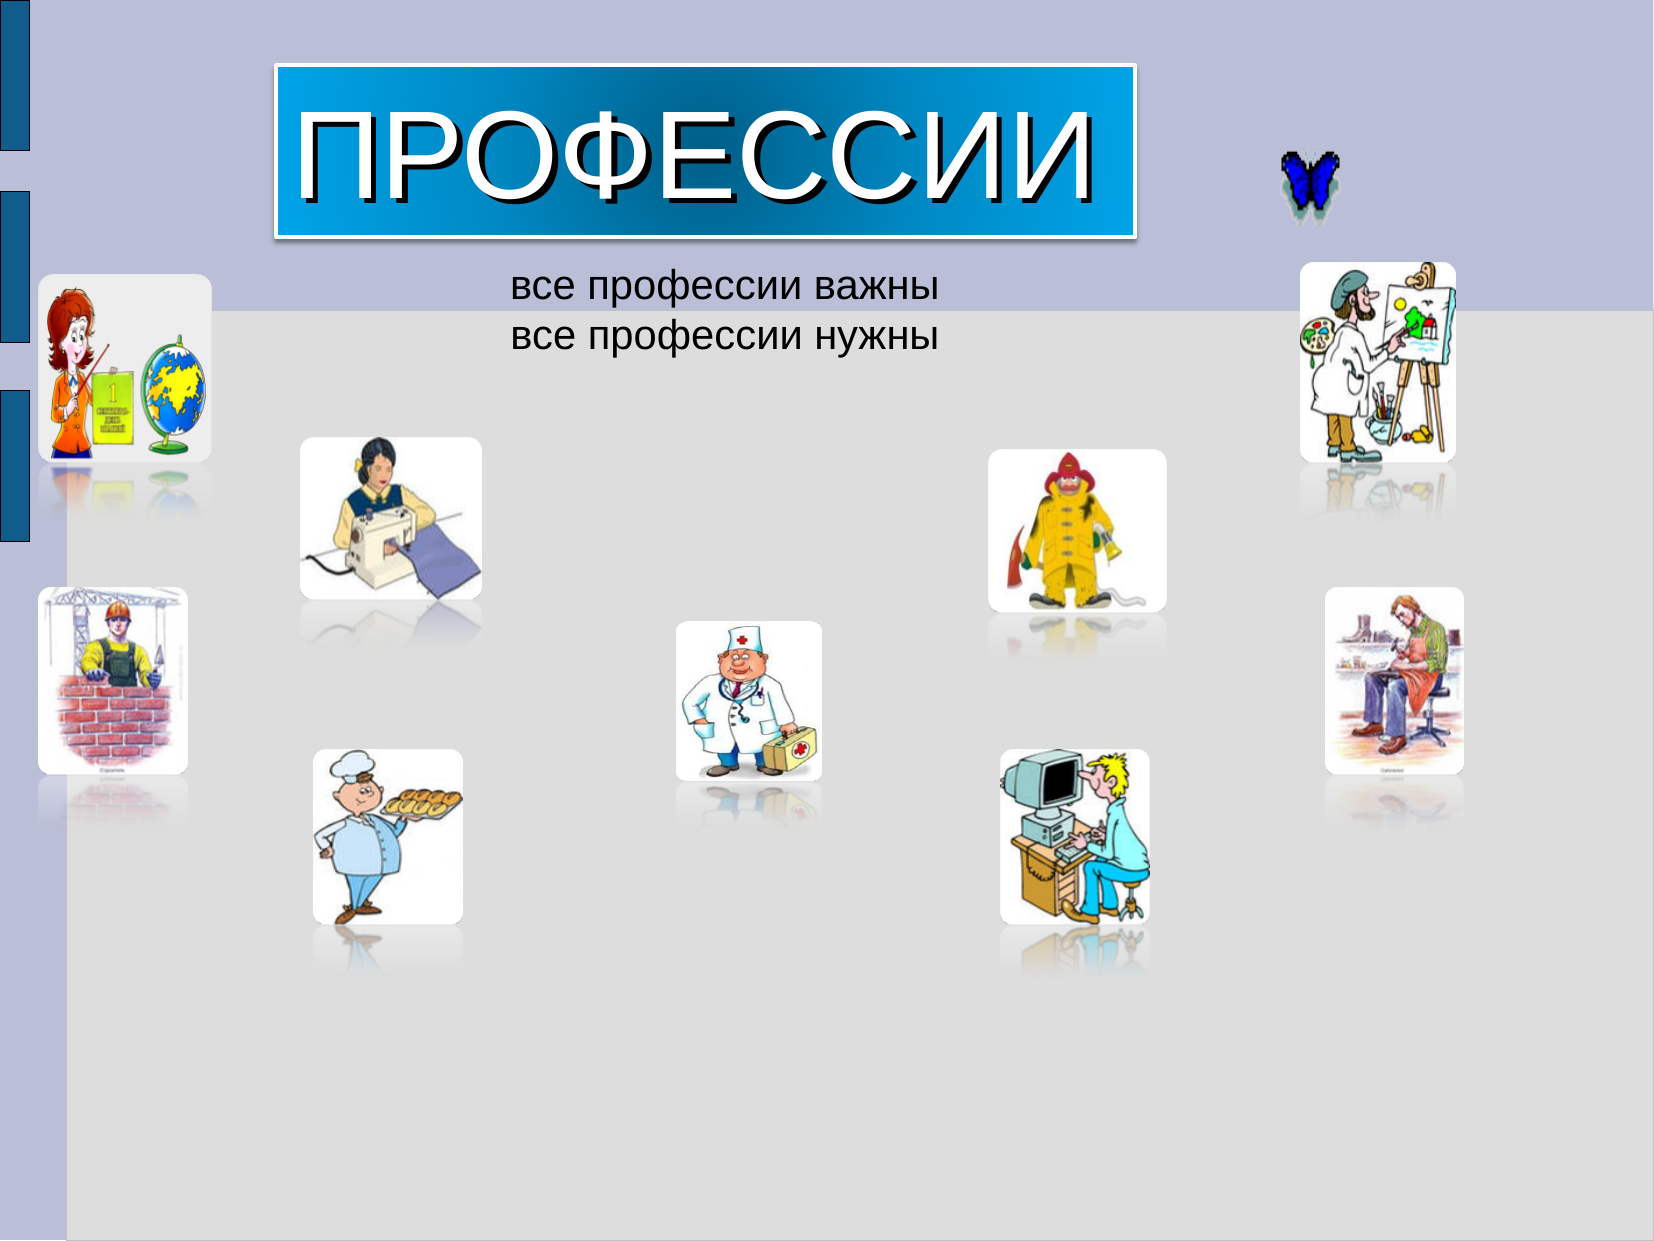

ПРОФЕССИИ
все профессии важны
все профессии нужны